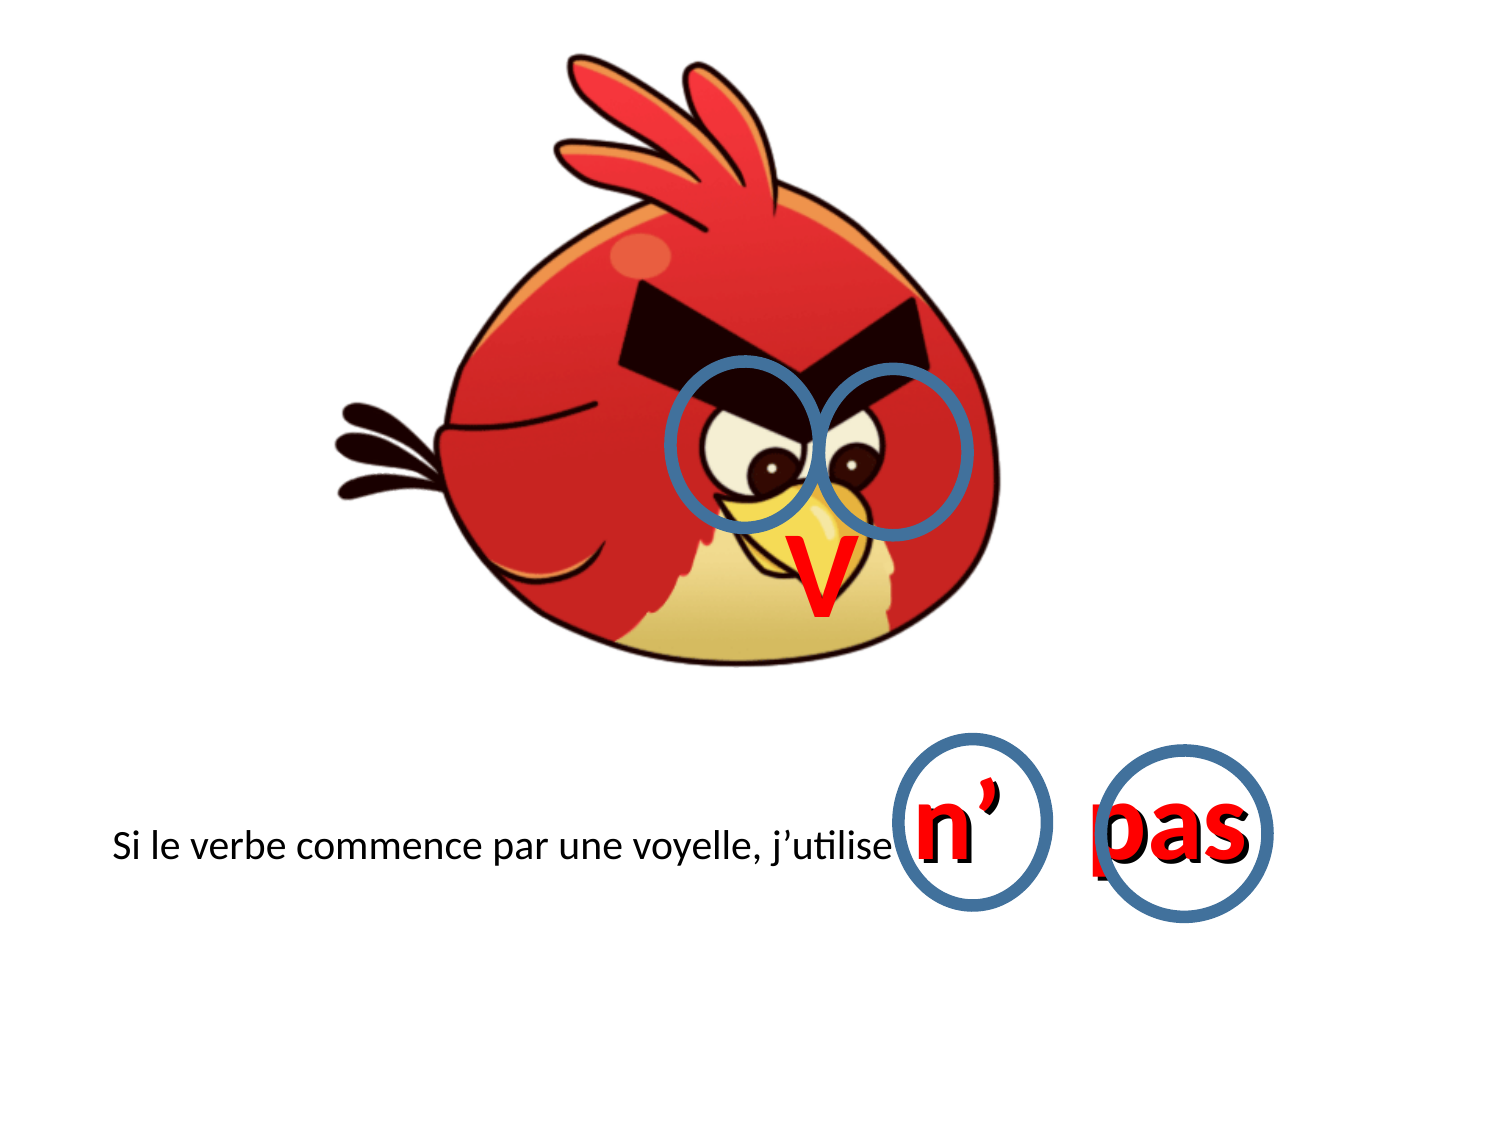

V
Si le verbe commence par une voyelle, j’utilise n’ pas .